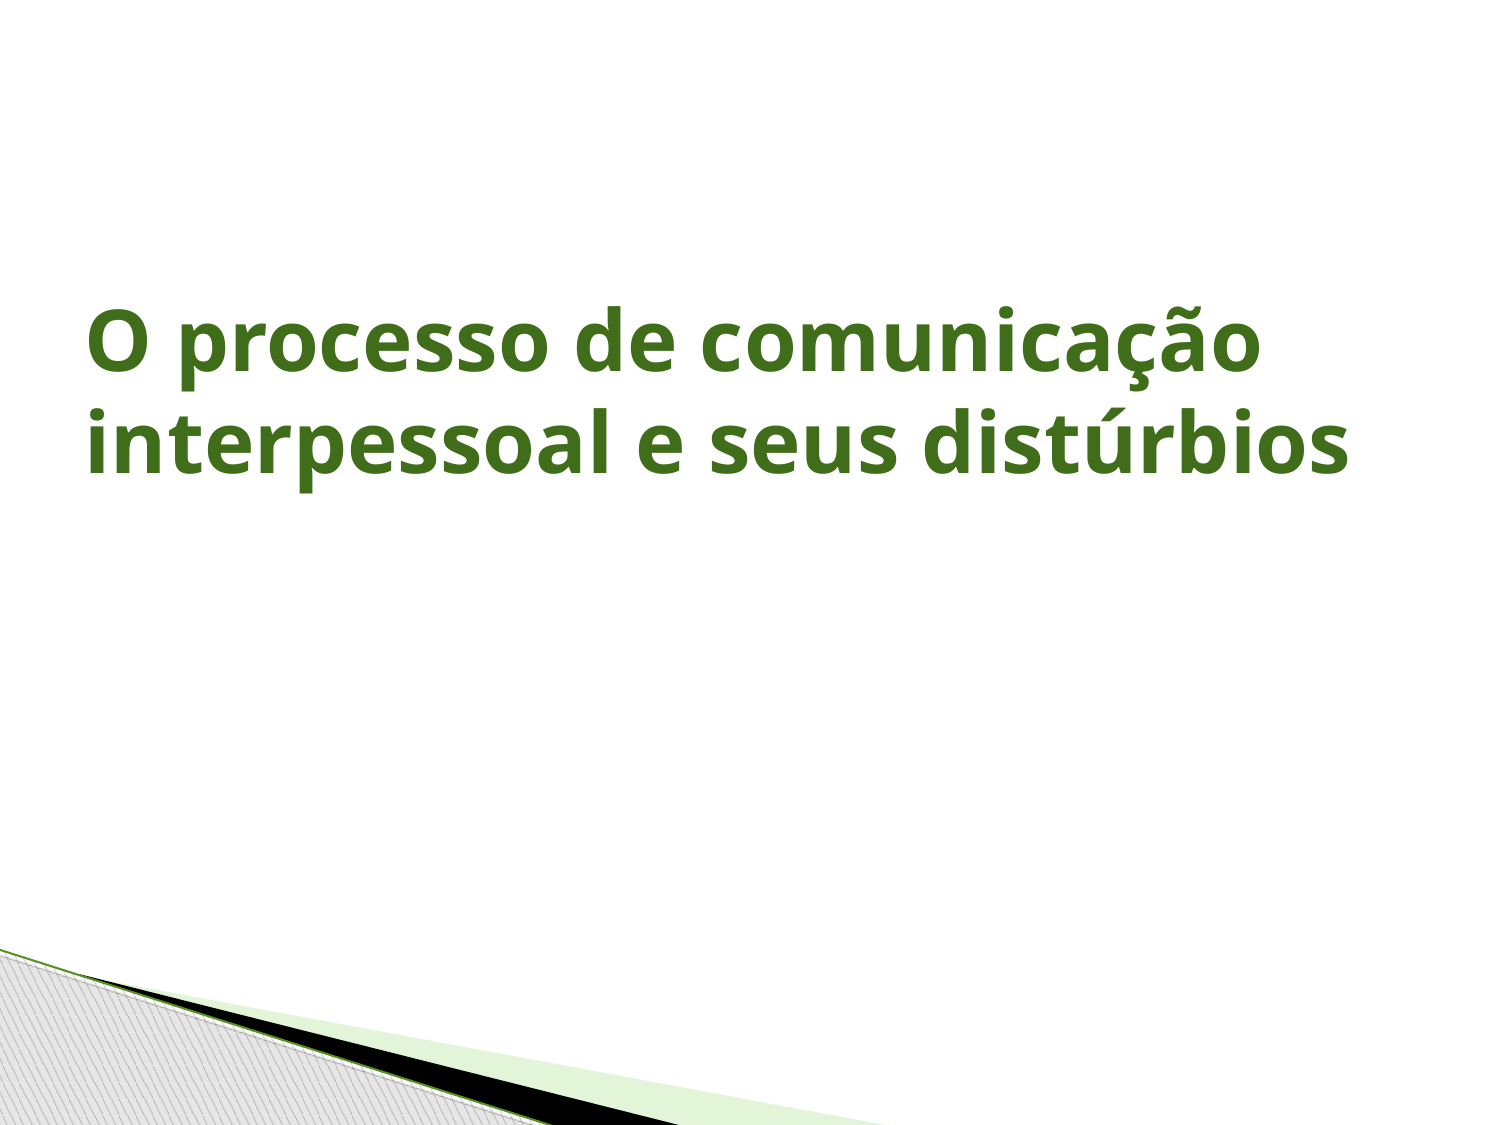

# O processo de comunicação interpessoal e seus distúrbios